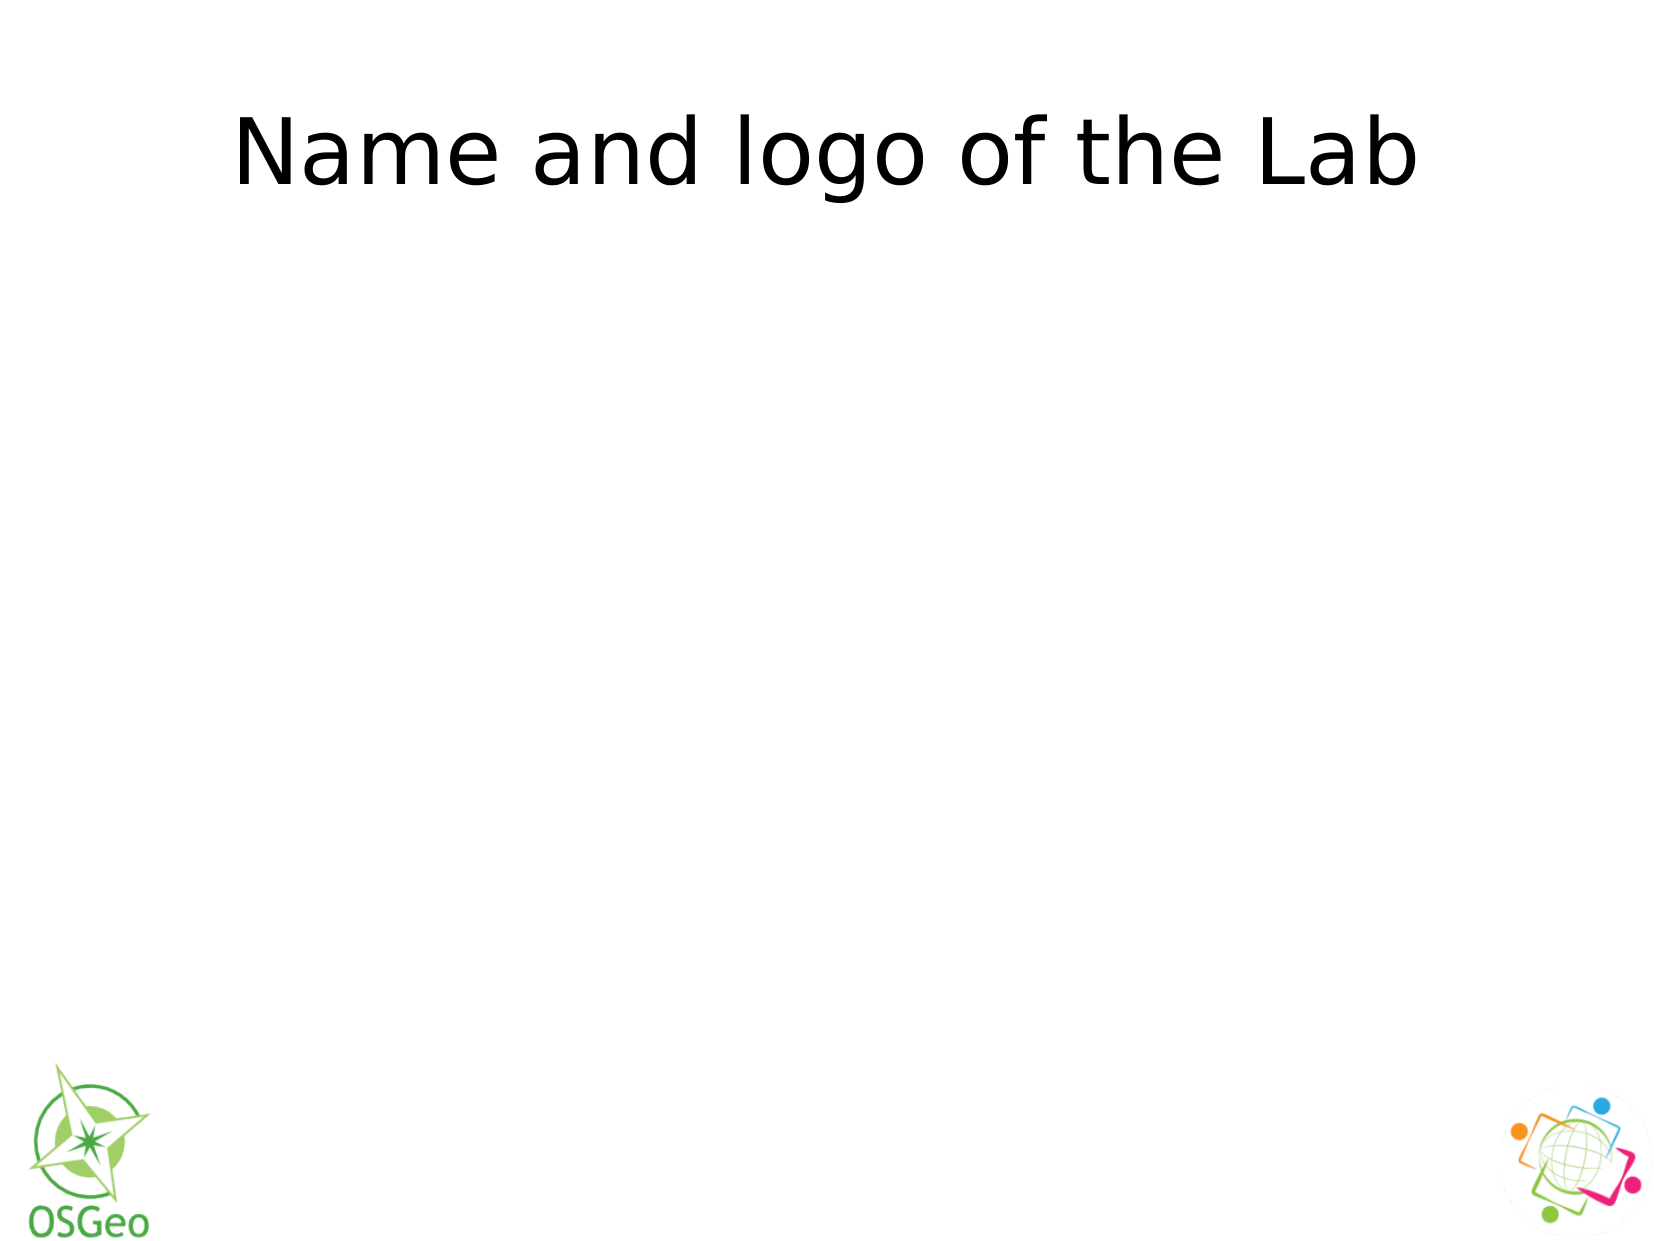

# Name and logo of the Lab